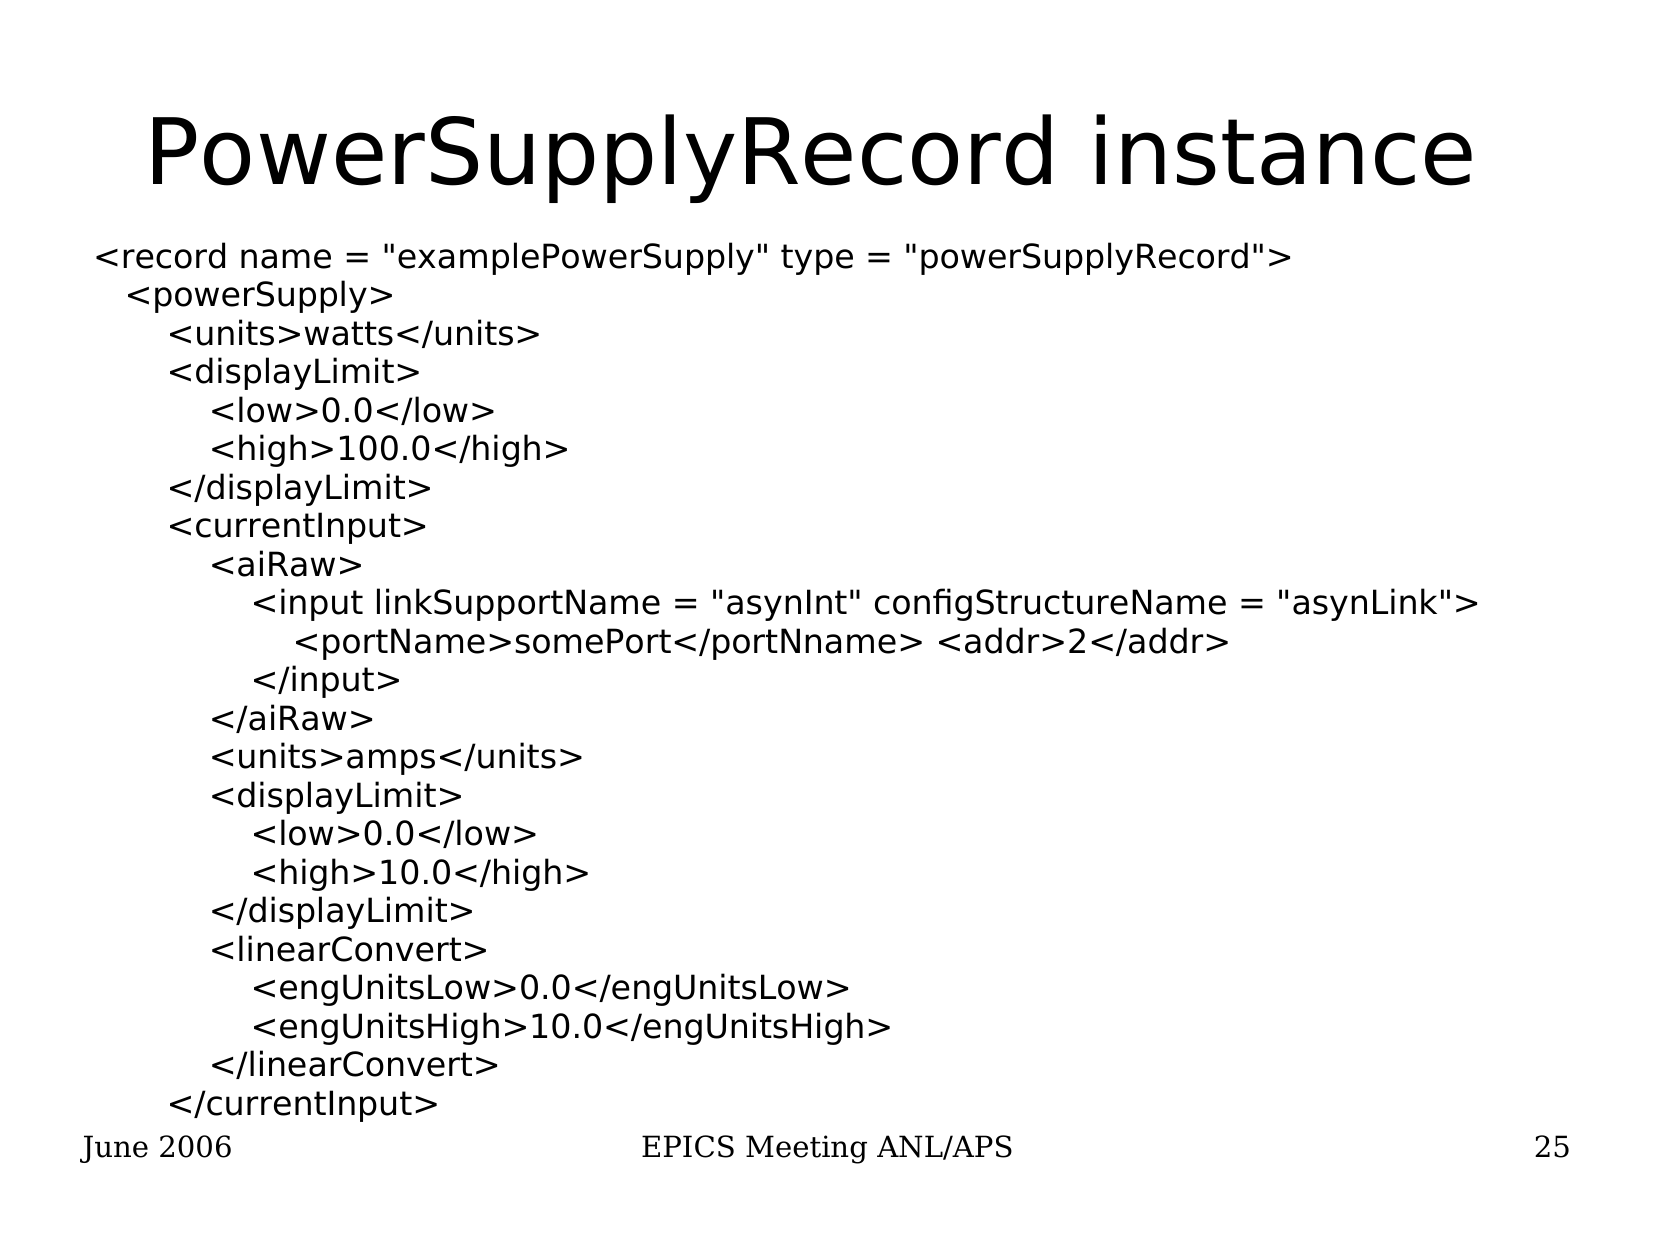

# PowerSupplyRecord instance
 <record name = "examplePowerSupply" type = "powerSupplyRecord">
 <powerSupply>
 <units>watts</units>
 <displayLimit>
 <low>0.0</low>
 <high>100.0</high>
 </displayLimit>
 <currentInput>
 <aiRaw>
 <input linkSupportName = "asynInt" configStructureName = "asynLink">
 <portName>somePort</portNname> <addr>2</addr>
 </input>
 </aiRaw>
 <units>amps</units>
 <displayLimit>
 <low>0.0</low>
 <high>10.0</high>
 </displayLimit>
 <linearConvert>
 <engUnitsLow>0.0</engUnitsLow>
 <engUnitsHigh>10.0</engUnitsHigh>
 </linearConvert>
 </currentInput>
June 2006
EPICS Meeting ANL/APS
25